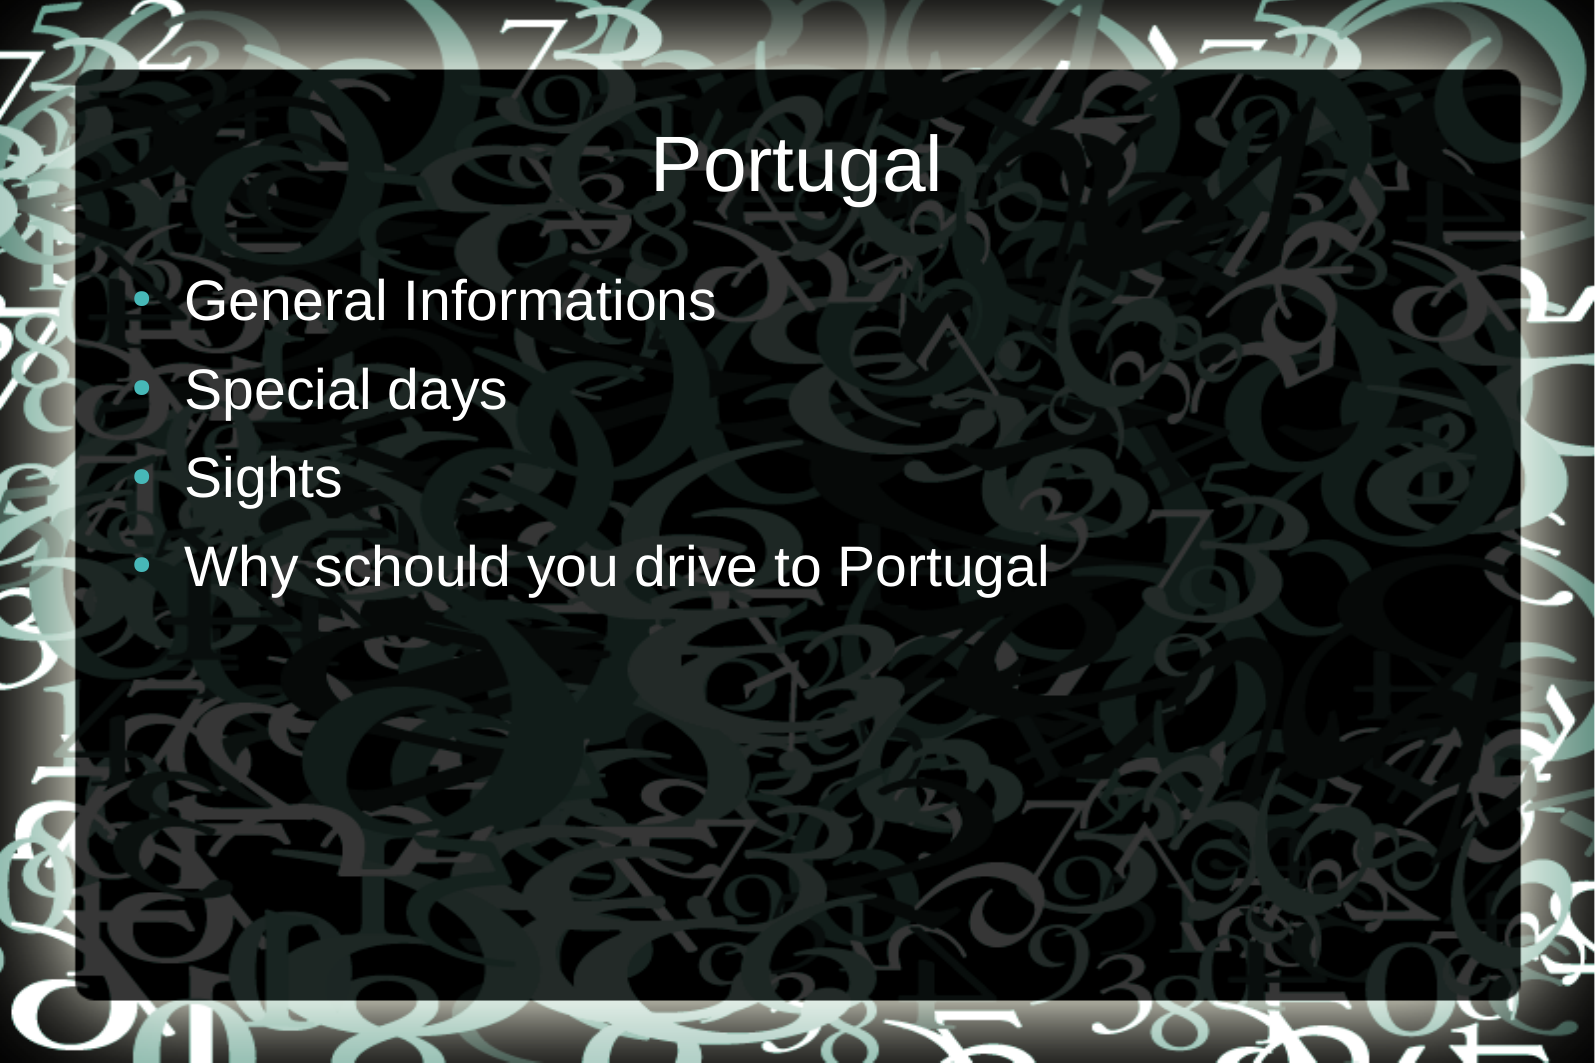

# Portugal
General Informations
Special days
Sights
Why schould you drive to Portugal